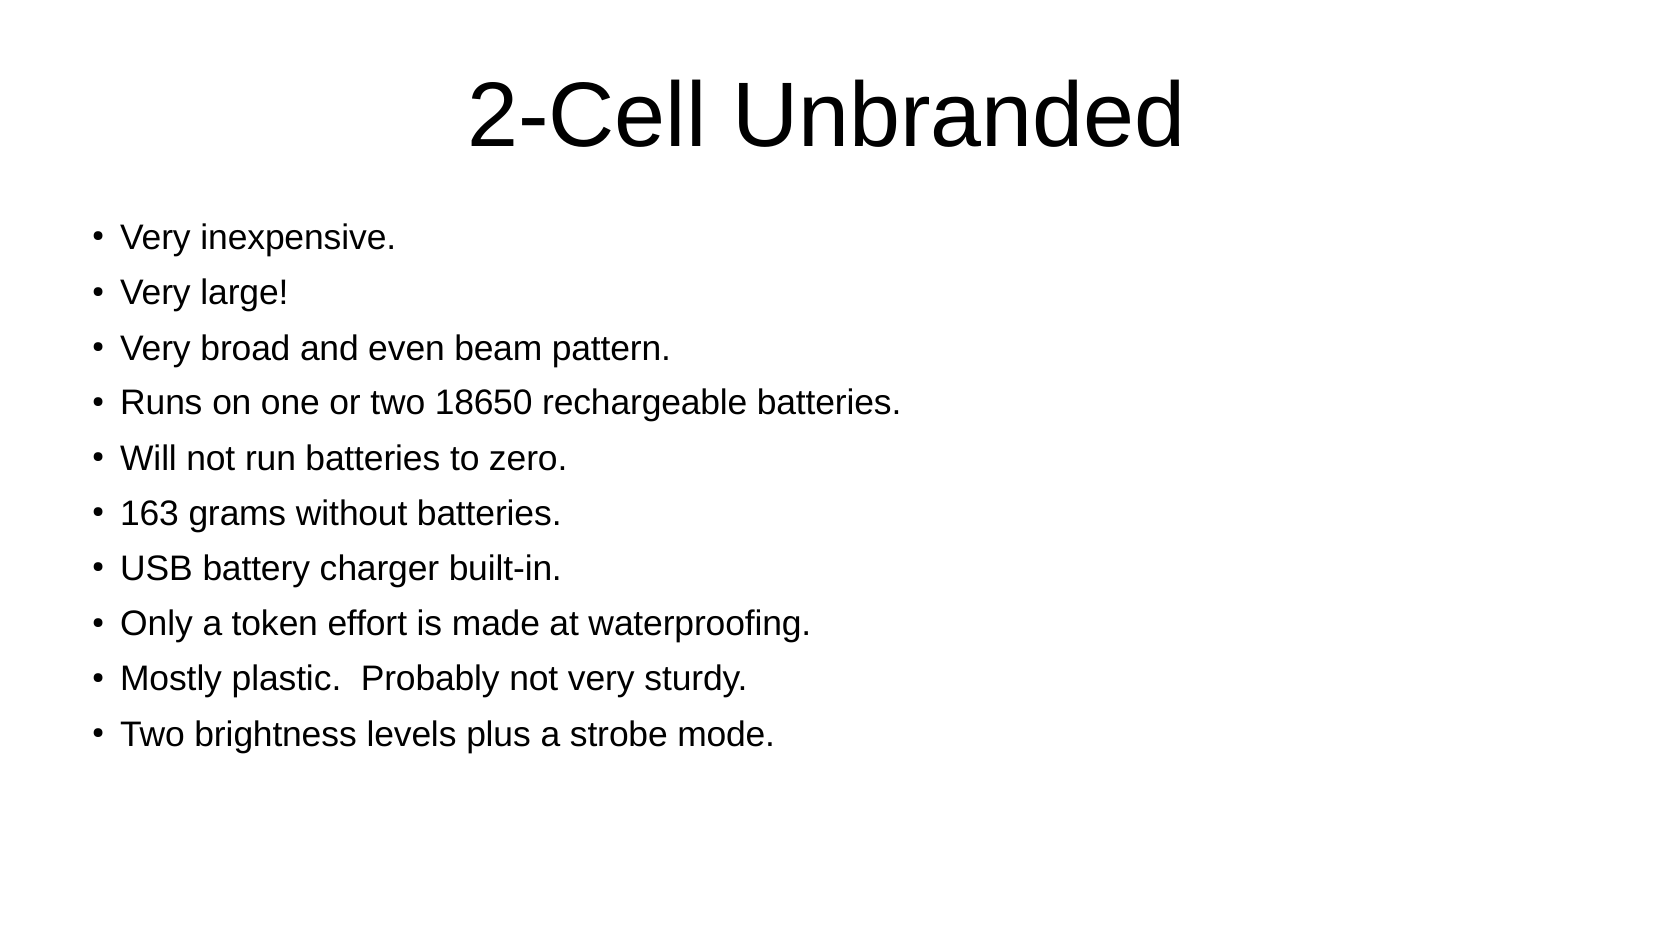

# 2-Cell Unbranded
Very inexpensive.
Very large!
Very broad and even beam pattern.
Runs on one or two 18650 rechargeable batteries.
Will not run batteries to zero.
163 grams without batteries.
USB battery charger built-in.
Only a token effort is made at waterproofing.
Mostly plastic. Probably not very sturdy.
Two brightness levels plus a strobe mode.